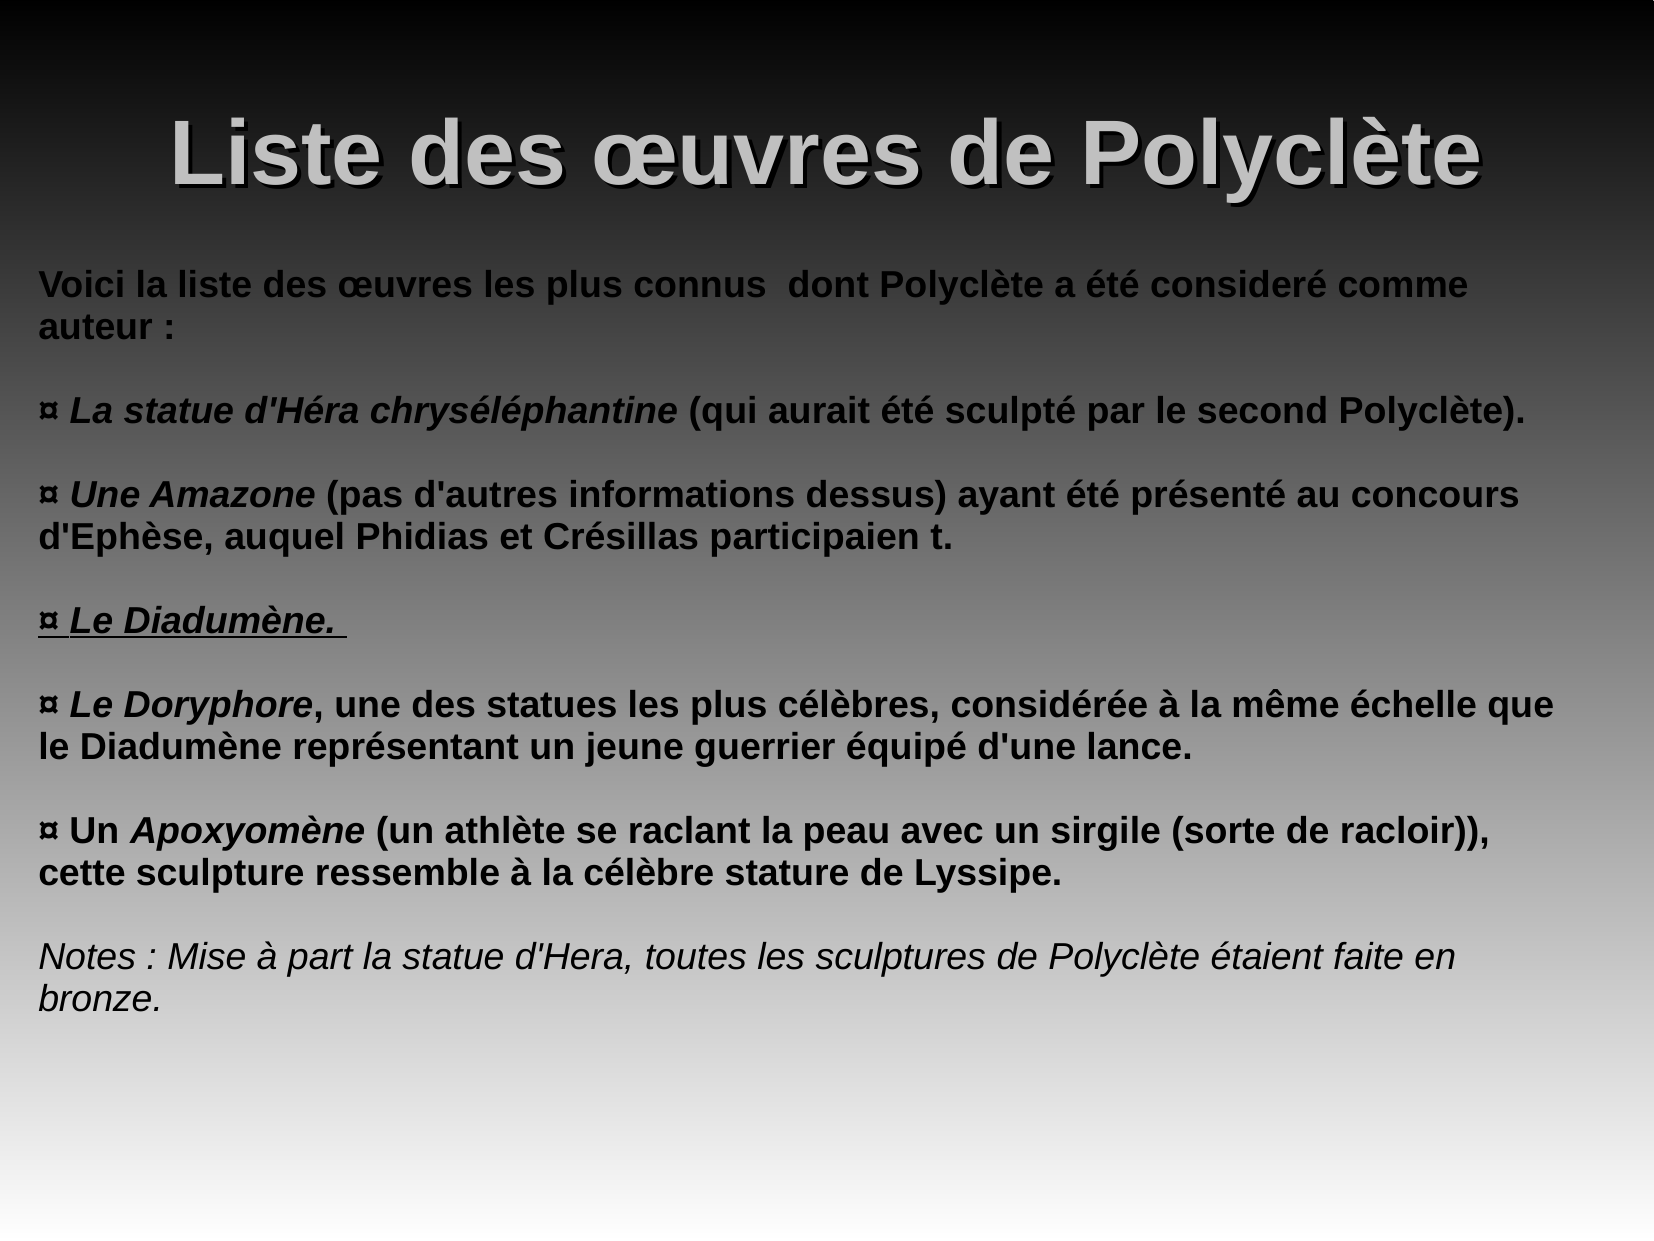

# Liste des œuvres de Polyclète
Voici la liste des œuvres les plus connus dont Polyclète a été consideré comme auteur :
¤ La statue d'Héra chryséléphantine (qui aurait été sculpté par le second Polyclète).
¤ Une Amazone (pas d'autres informations dessus) ayant été présenté au concours d'Ephèse, auquel Phidias et Crésillas participaien t.
¤ Le Diadumène.
¤ Le Doryphore, une des statues les plus célèbres, considérée à la même échelle que le Diadumène représentant un jeune guerrier équipé d'une lance.
¤ Un Apoxyomène (un athlète se raclant la peau avec un sirgile (sorte de racloir)), cette sculpture ressemble à la célèbre stature de Lyssipe.
Notes : Mise à part la statue d'Hera, toutes les sculptures de Polyclète étaient faite en bronze.